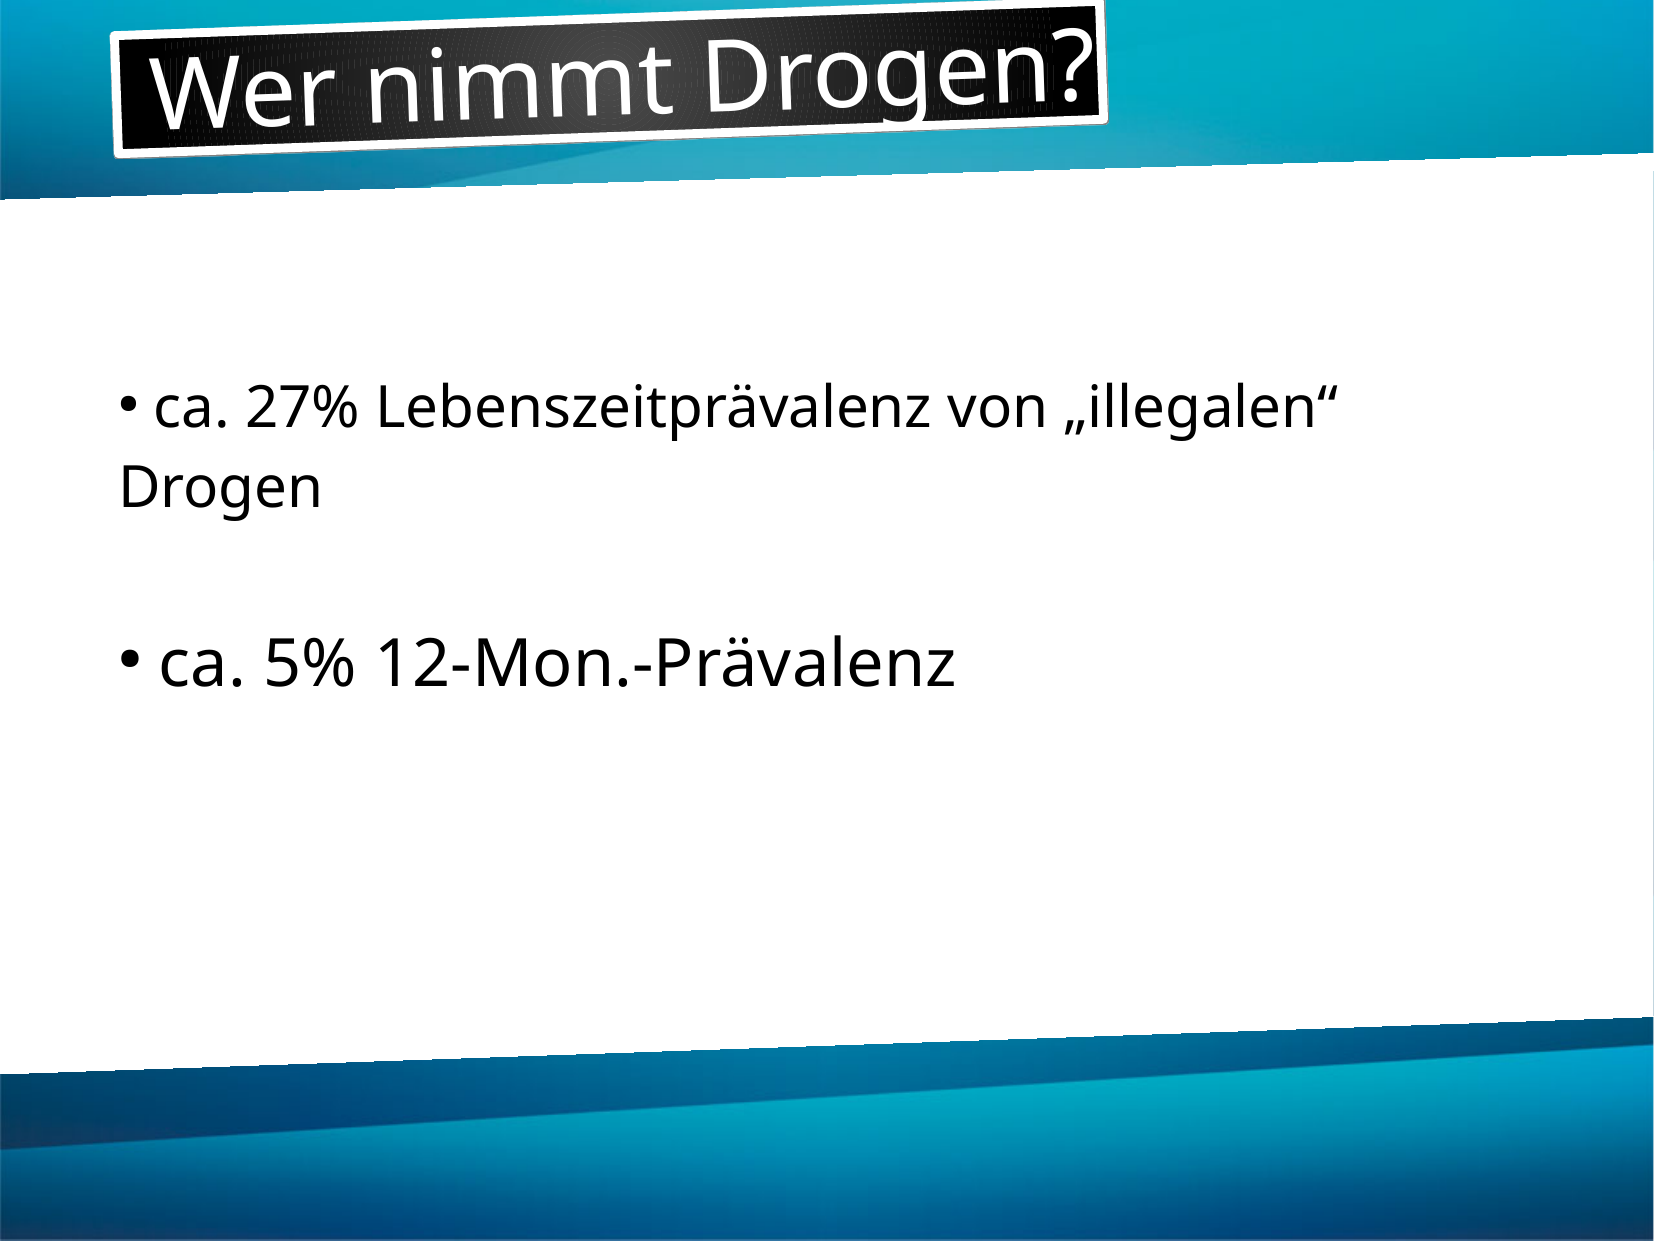

# Wer nimmt Drogen?
 ca. 27% Lebenszeitprävalenz von „illegalen“ Drogen
 ca. 5% 12-Mon.-Prävalenz